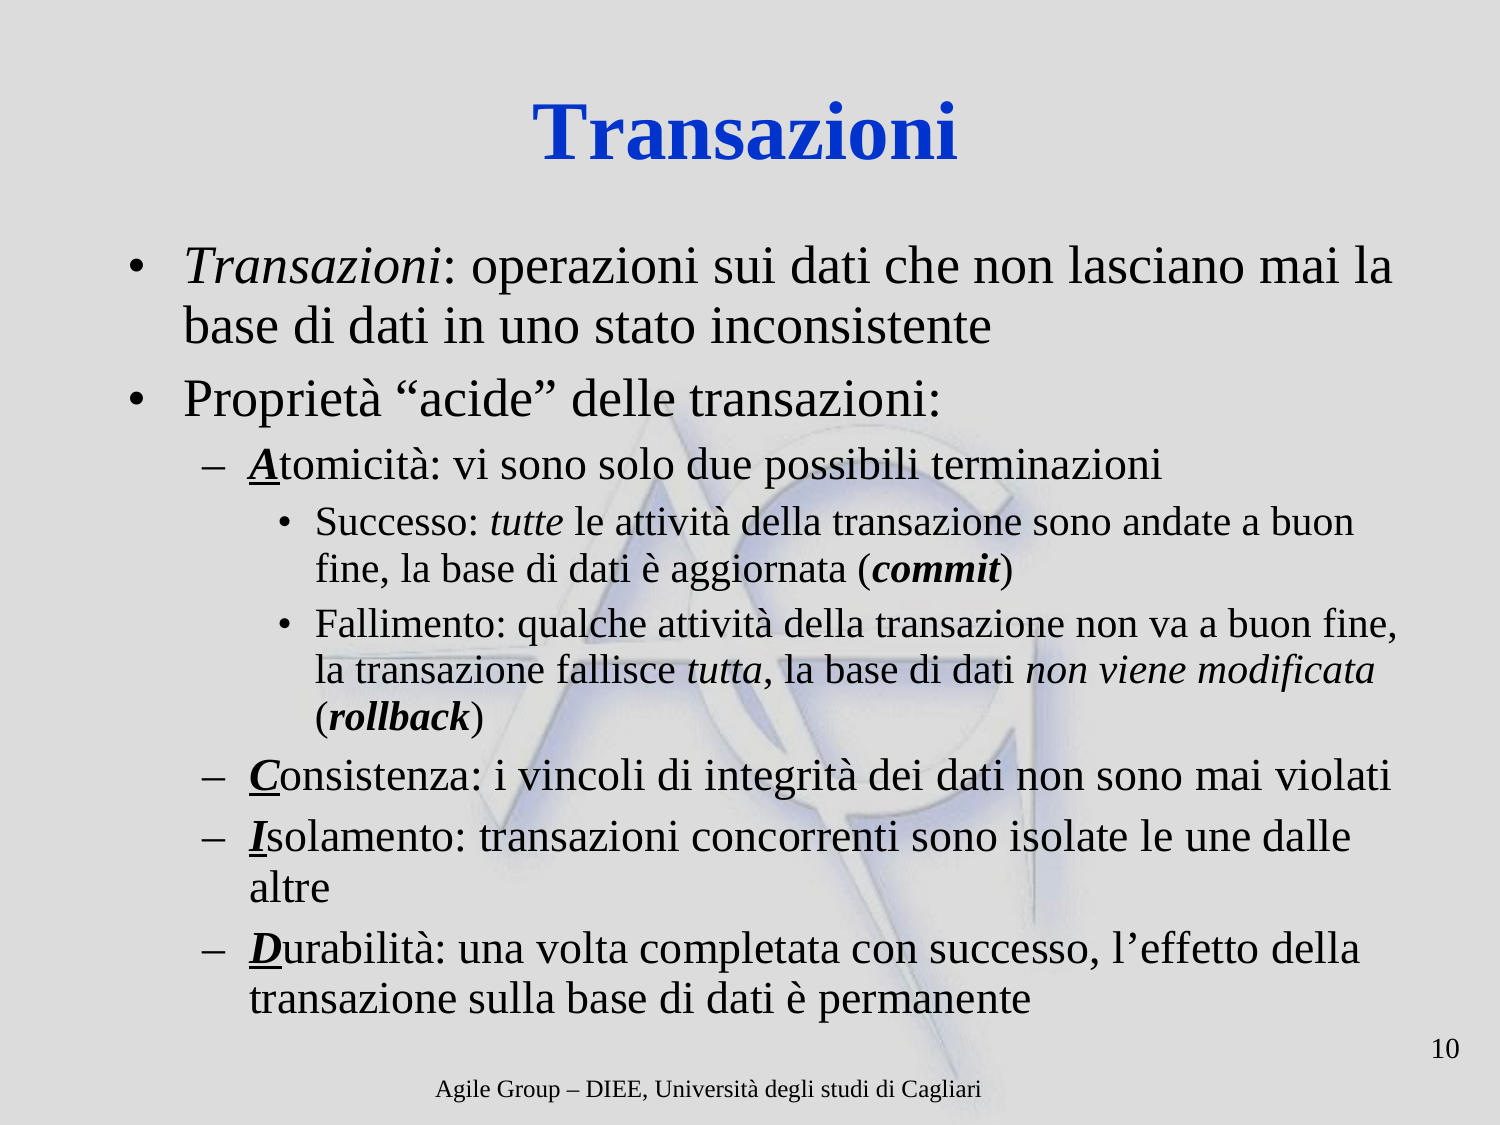

# Transazioni
Transazioni: operazioni sui dati che non lasciano mai la base di dati in uno stato inconsistente
Proprietà “acide” delle transazioni:
Atomicità: vi sono solo due possibili terminazioni
Successo: tutte le attività della transazione sono andate a buon fine, la base di dati è aggiornata (commit)
Fallimento: qualche attività della transazione non va a buon fine, la transazione fallisce tutta, la base di dati non viene modificata (rollback)
Consistenza: i vincoli di integrità dei dati non sono mai violati
Isolamento: transazioni concorrenti sono isolate le une dalle altre
Durabilità: una volta completata con successo, l’effetto della transazione sulla base di dati è permanente
10